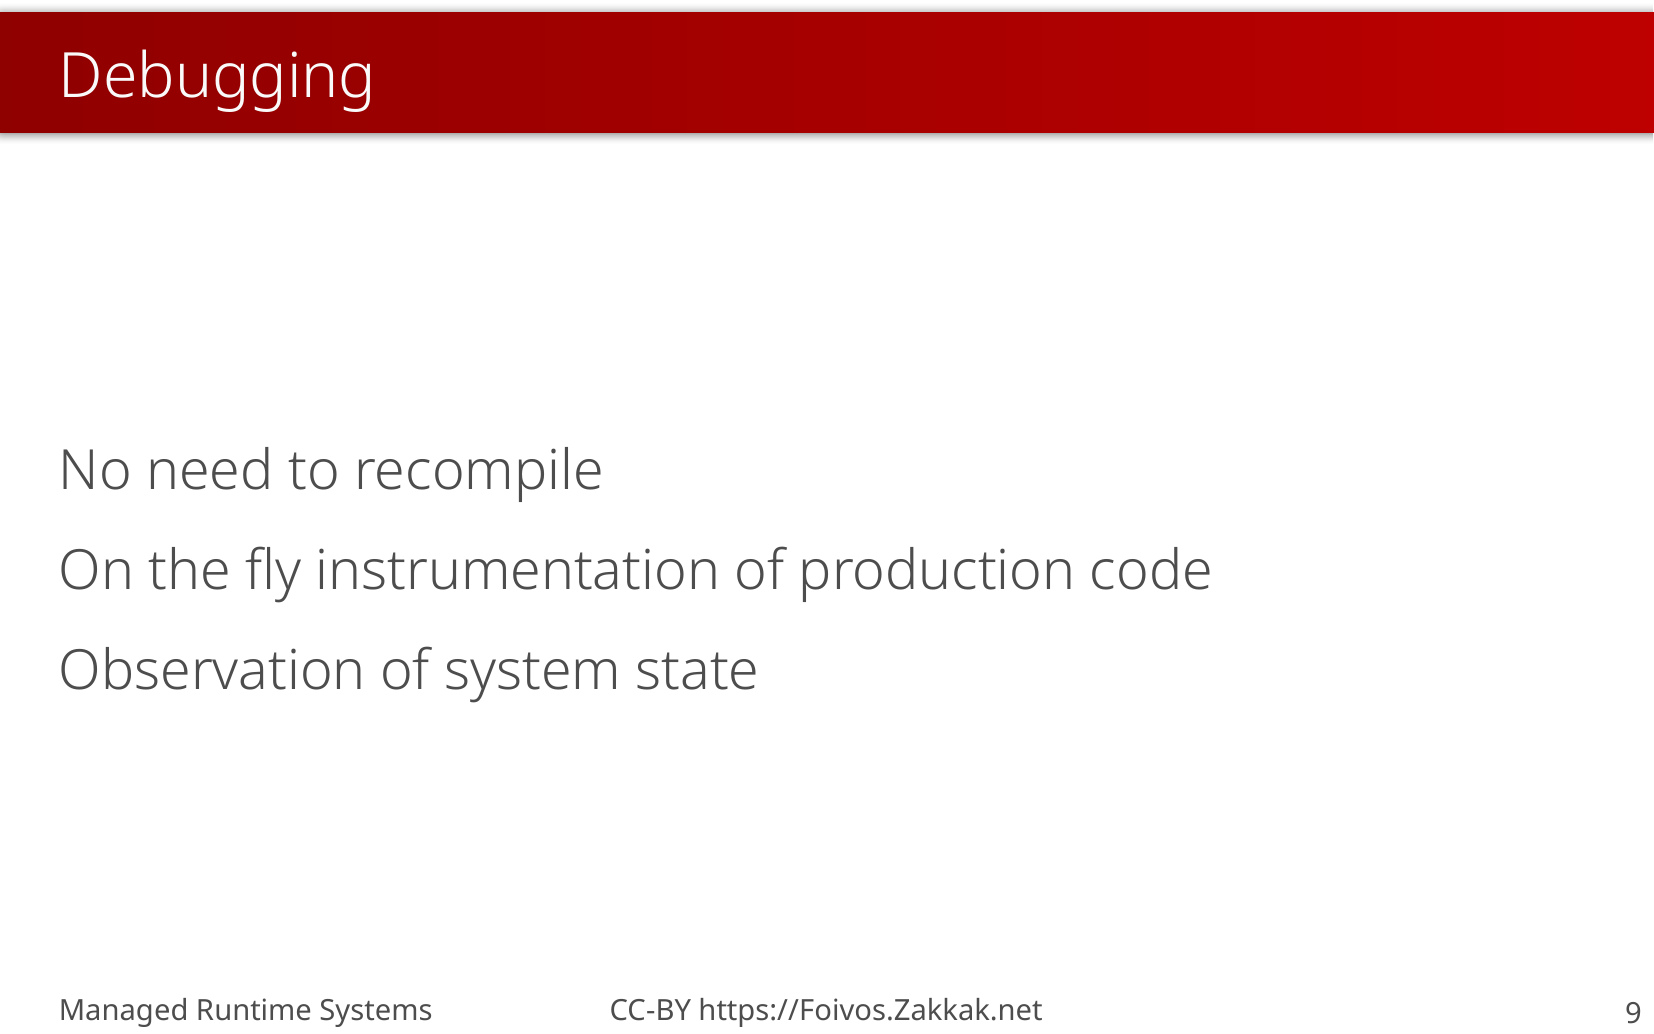

# Debugging
No need to recompile
On the fly instrumentation of production code
Observation of system state
Managed Runtime Systems
CC-BY https://Foivos.Zakkak.net
9